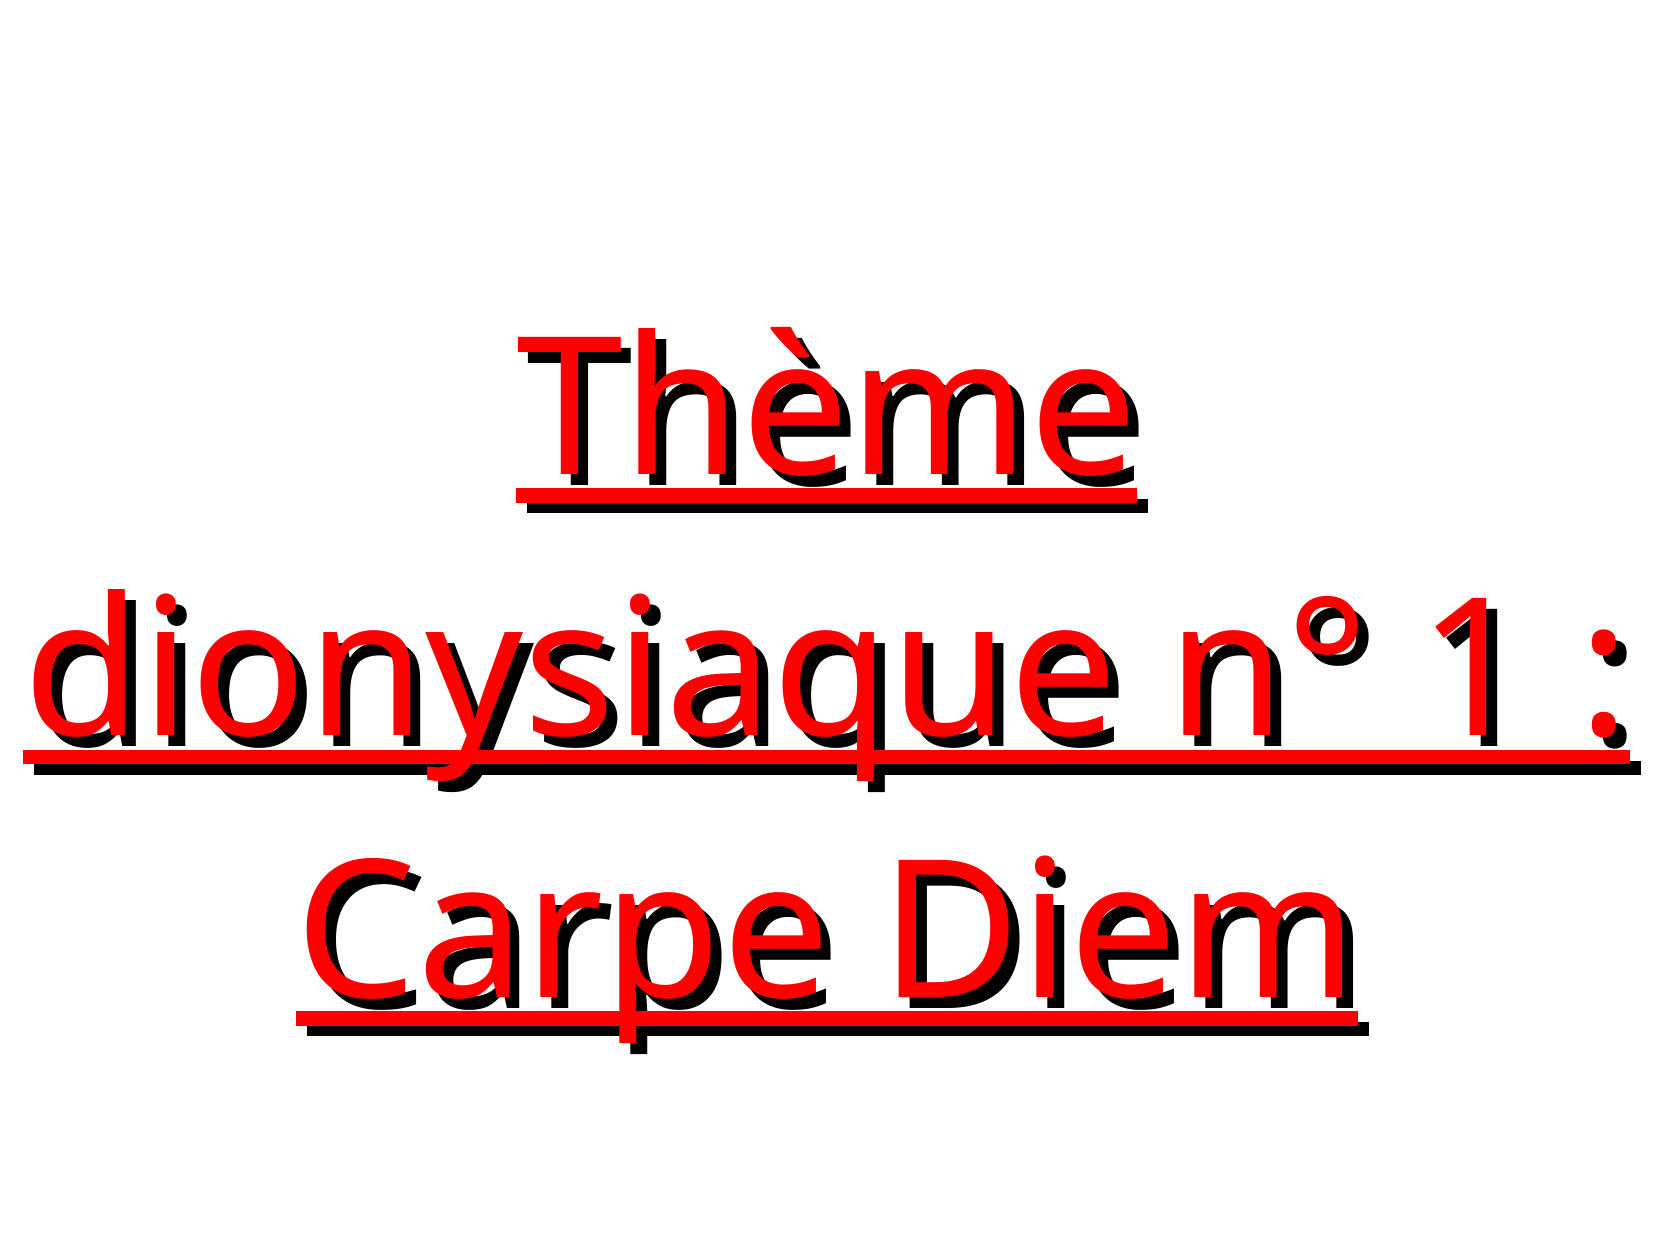

Thème dionysiaque n° 1 : Carpe Diem